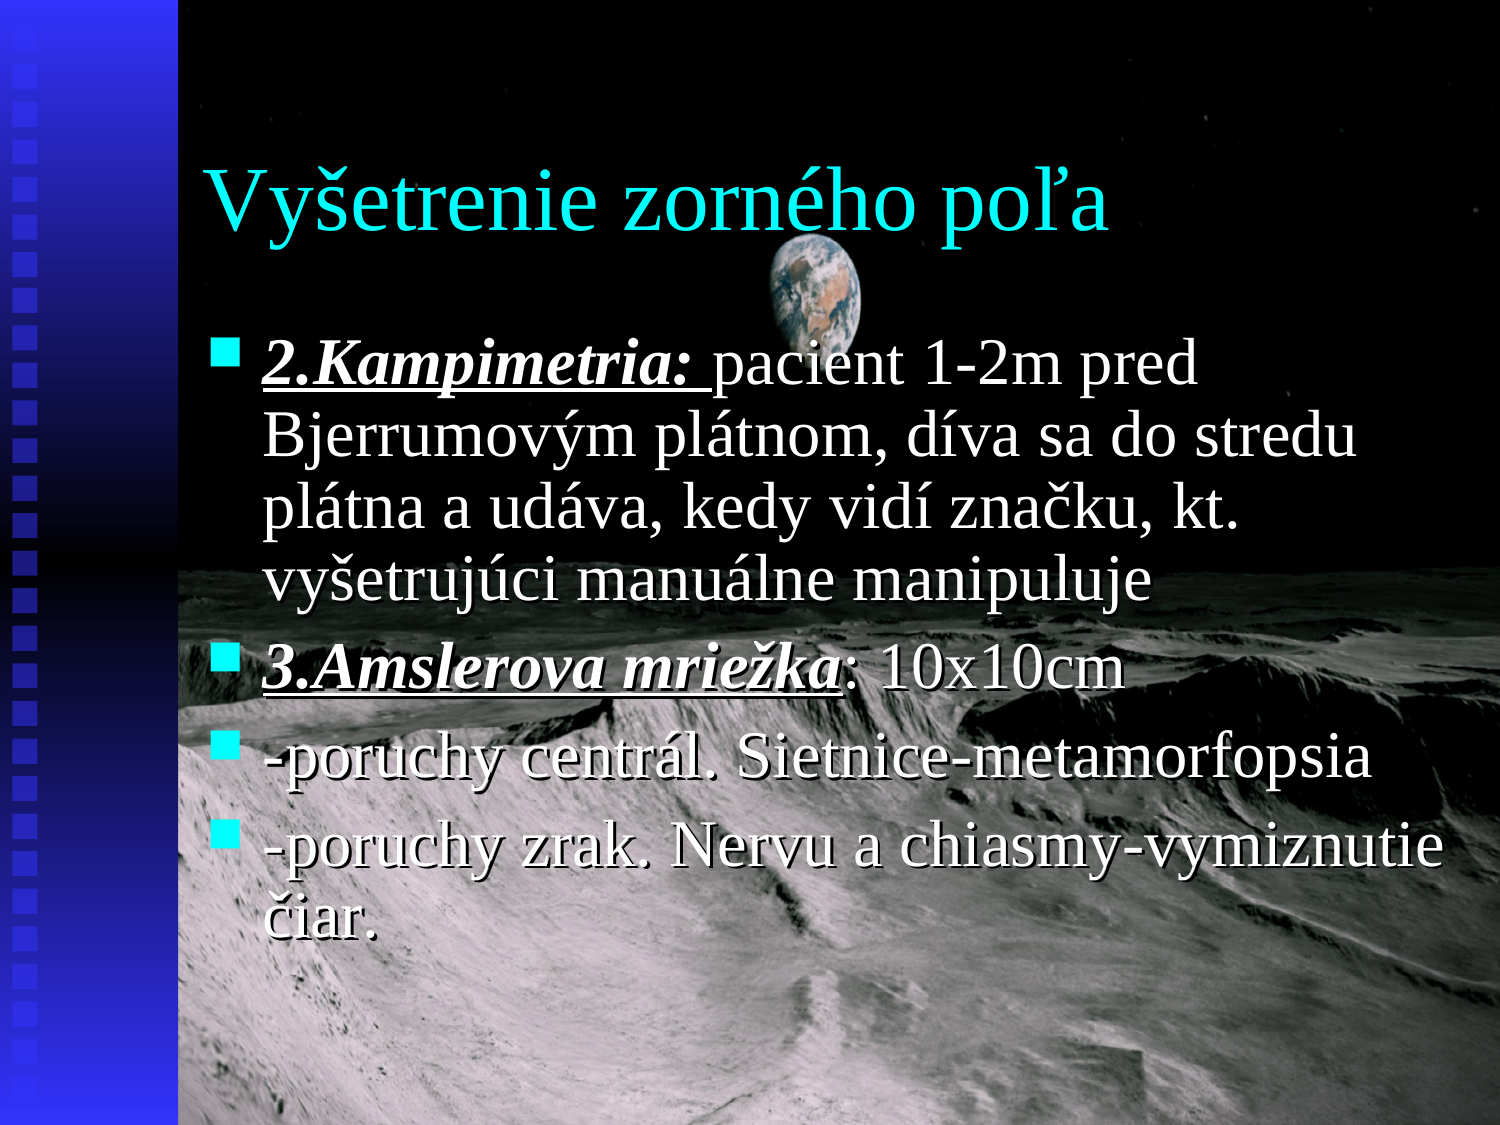

# Vyšetrenie zorného poľa
2.Kampimetria: pacient 1-2m pred Bjerrumovým plátnom, díva sa do stredu plátna a udáva, kedy vidí značku, kt. vyšetrujúci manuálne manipuluje
3.Amslerova mriežka: 10x10cm
-poruchy centrál. Sietnice-metamorfopsia
-poruchy zrak. Nervu a chiasmy-vymiznutie čiar.